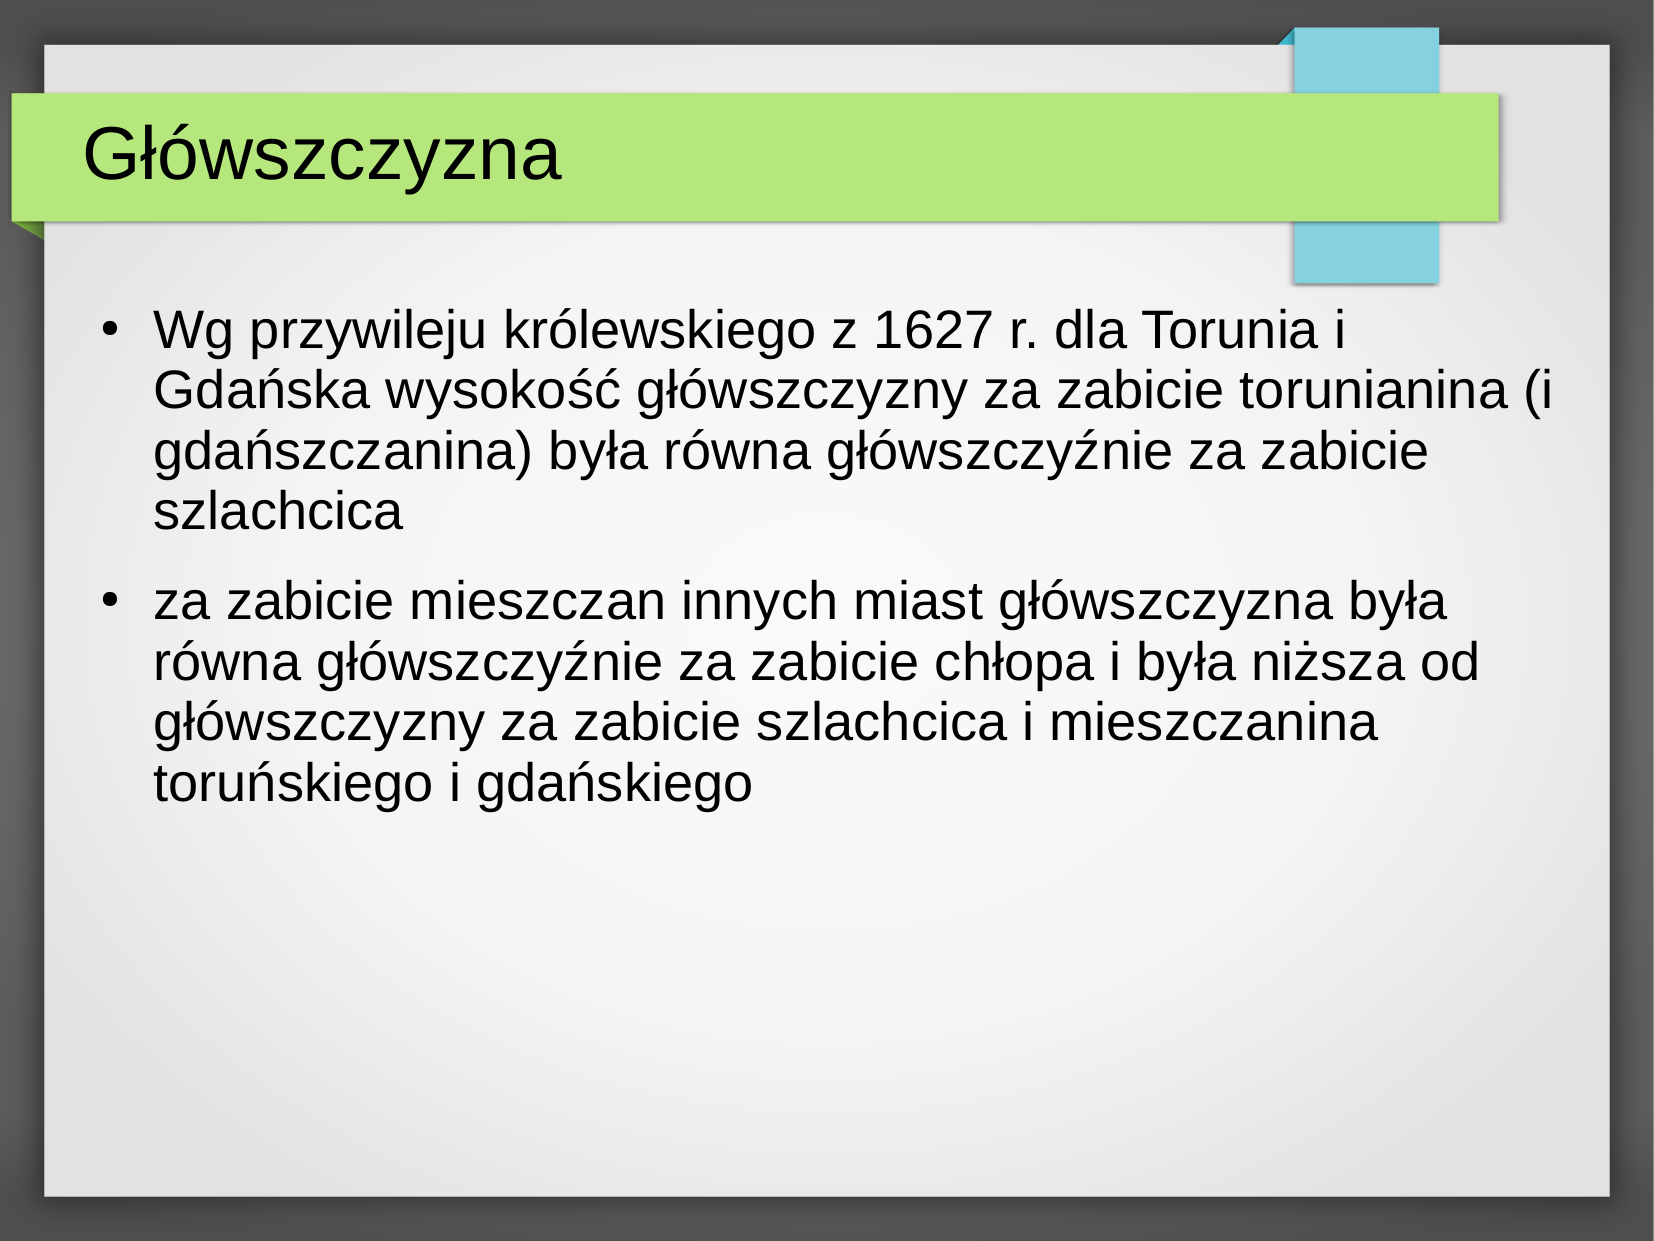

# Główszczyzna
Wg przywileju królewskiego z 1627 r. dla Torunia i Gdańska wysokość główszczyzny za zabicie torunianina (i gdańszczanina) była równa główszczyźnie za zabicie szlachcica
za zabicie mieszczan innych miast główszczyzna była równa główszczyźnie za zabicie chłopa i była niższa od główszczyzny za zabicie szlachcica i mieszczanina toruńskiego i gdańskiego